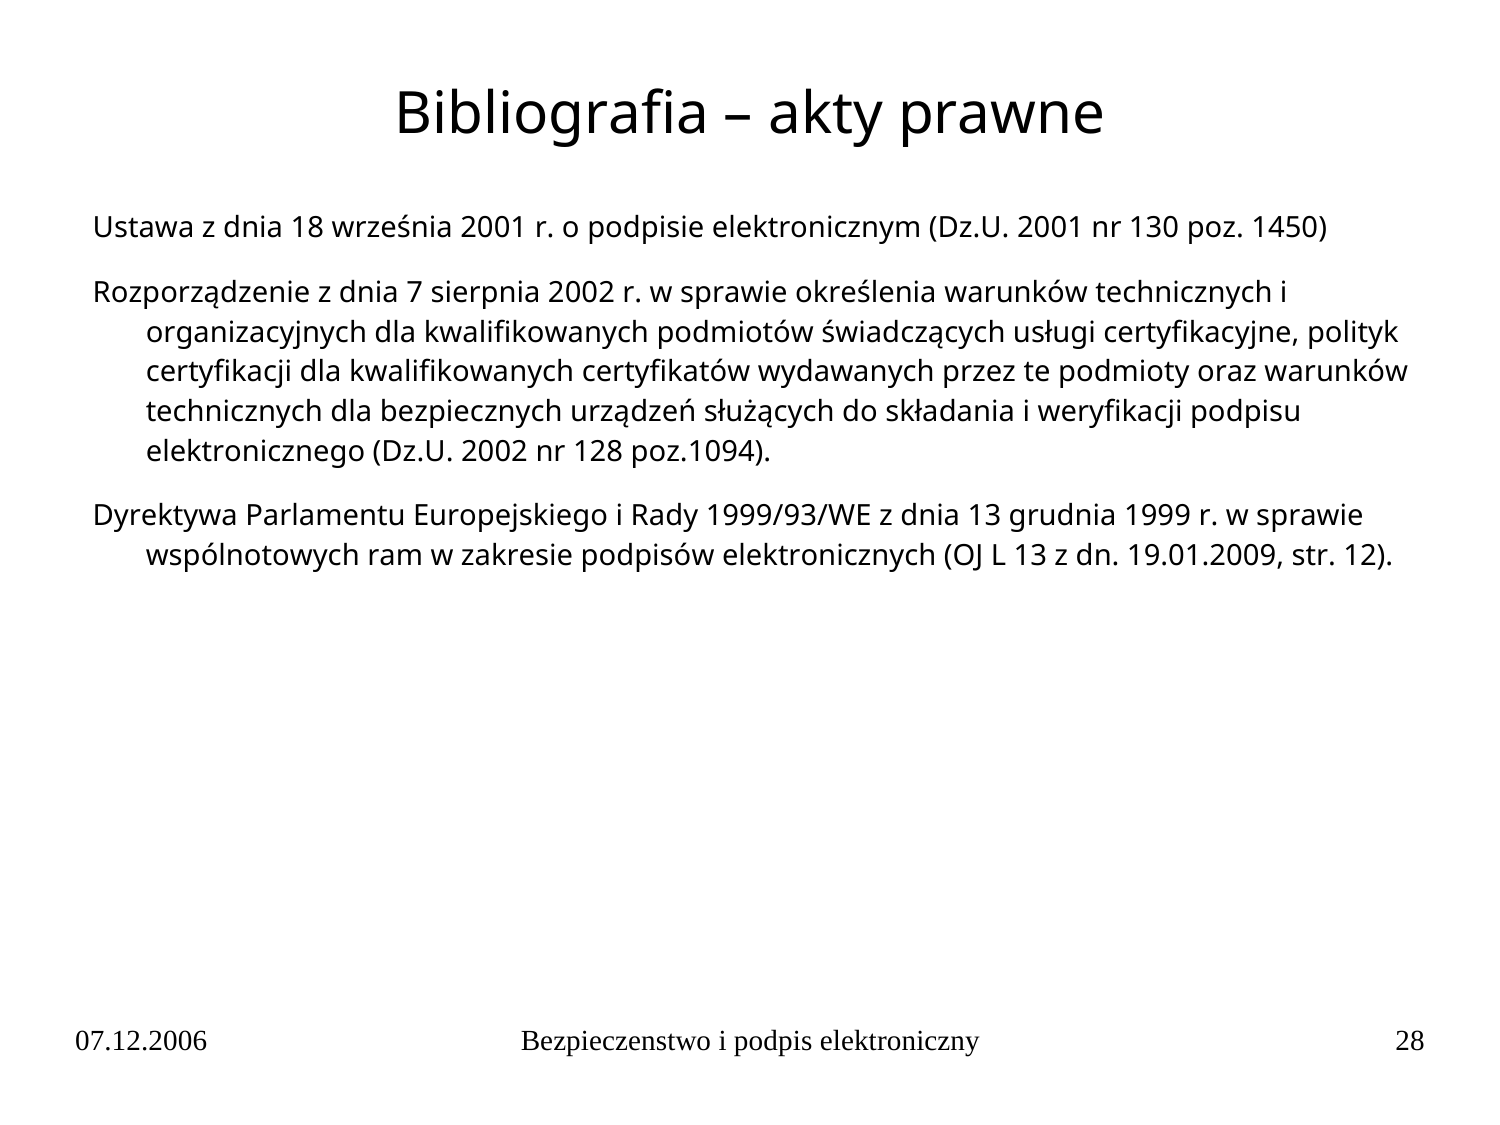

# Bibliografia – akty prawne
Ustawa z dnia 18 września 2001 r. o podpisie elektronicznym (Dz.U. 2001 nr 130 poz. 1450)
Rozporządzenie z dnia 7 sierpnia 2002 r. w sprawie określenia warunków technicznych i organizacyjnych dla kwalifikowanych podmiotów świadczących usługi certyfikacyjne, polityk certyfikacji dla kwalifikowanych certyfikatów wydawanych przez te podmioty oraz warunków technicznych dla bezpiecznych urządzeń służących do składania i weryfikacji podpisu elektronicznego (Dz.U. 2002 nr 128 poz.1094).
Dyrektywa Parlamentu Europejskiego i Rady 1999/93/WE z dnia 13 grudnia 1999 r. w sprawie wspólnotowych ram w zakresie podpisów elektronicznych (OJ L 13 z dn. 19.01.2009, str. 12).
07.12.2006
Bezpieczenstwo i podpis elektroniczny
28